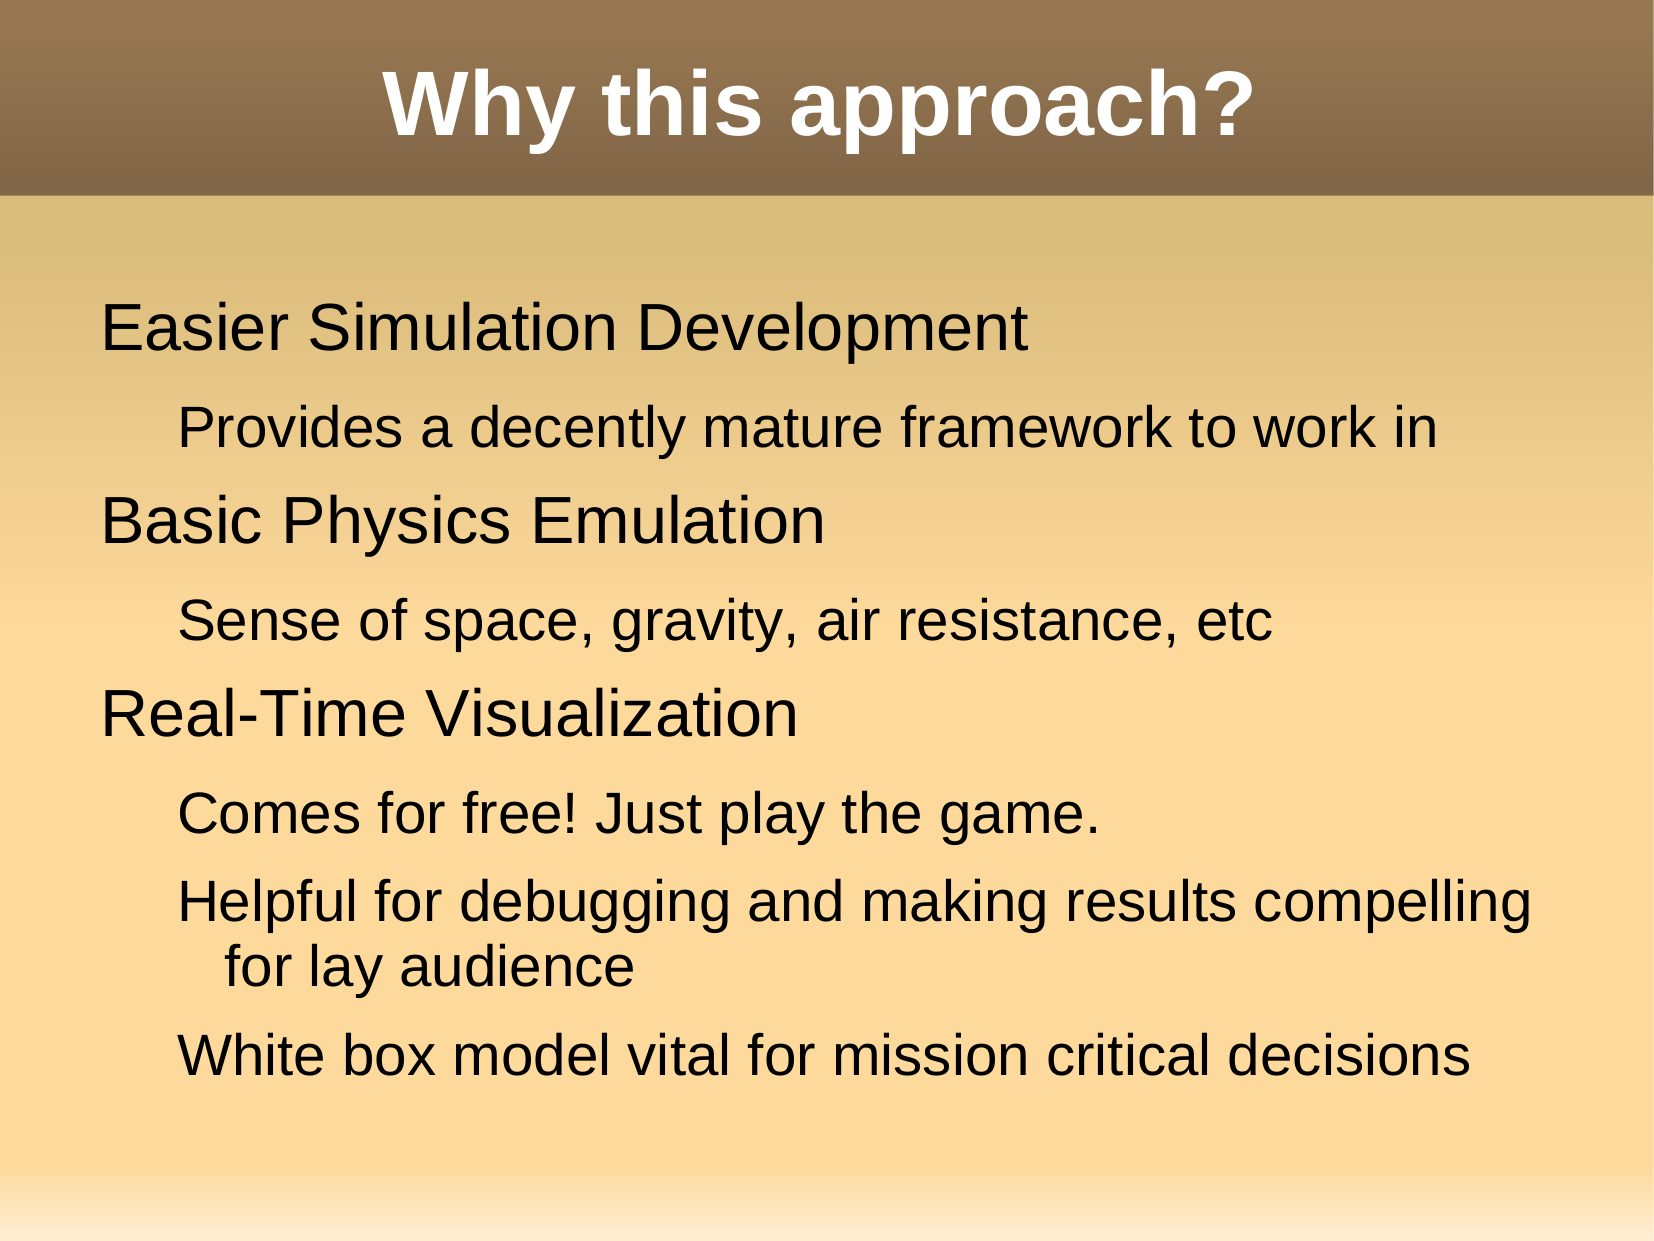

# Why this approach?
Easier Simulation Development
Provides a decently mature framework to work in
Basic Physics Emulation
Sense of space, gravity, air resistance, etc
Real-Time Visualization
Comes for free! Just play the game.
Helpful for debugging and making results compelling for lay audience
White box model vital for mission critical decisions